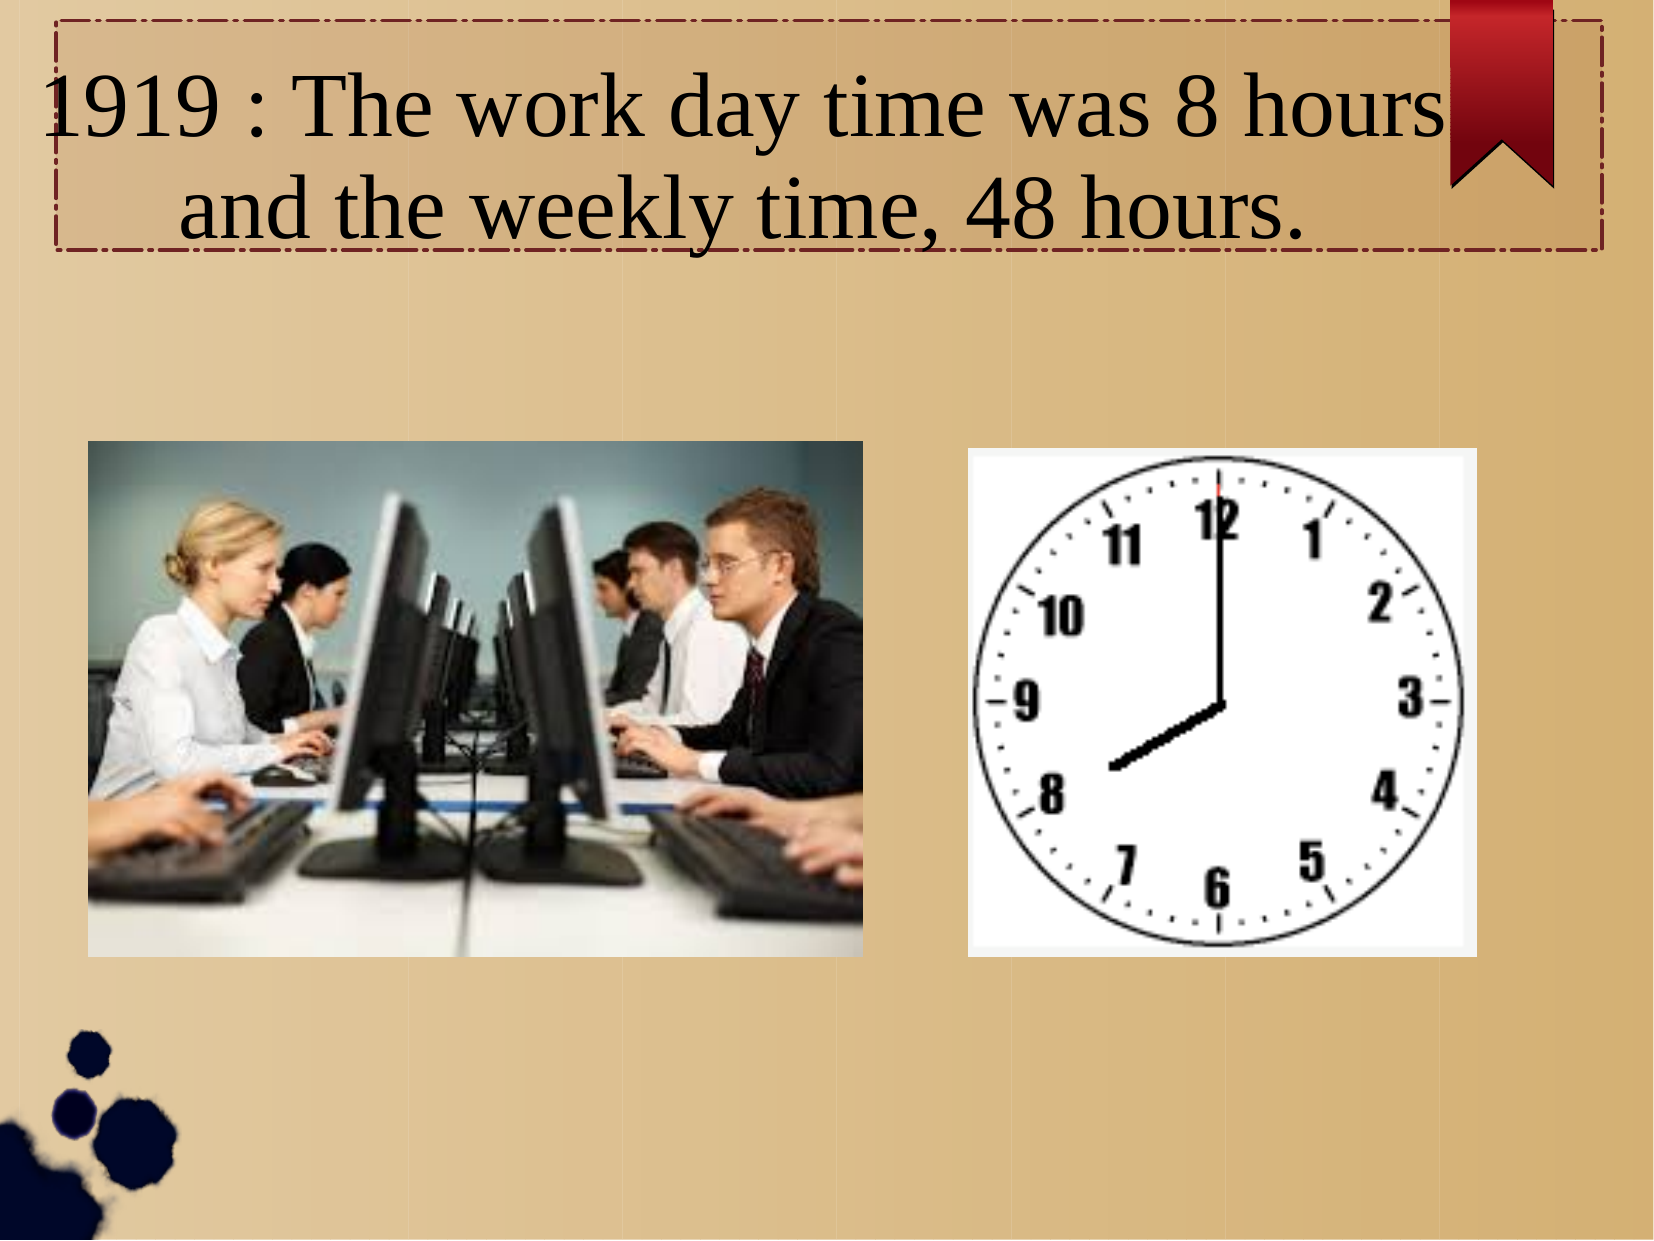

# 1919 : The work day time was 8 hours and the weekly time, 48 hours.